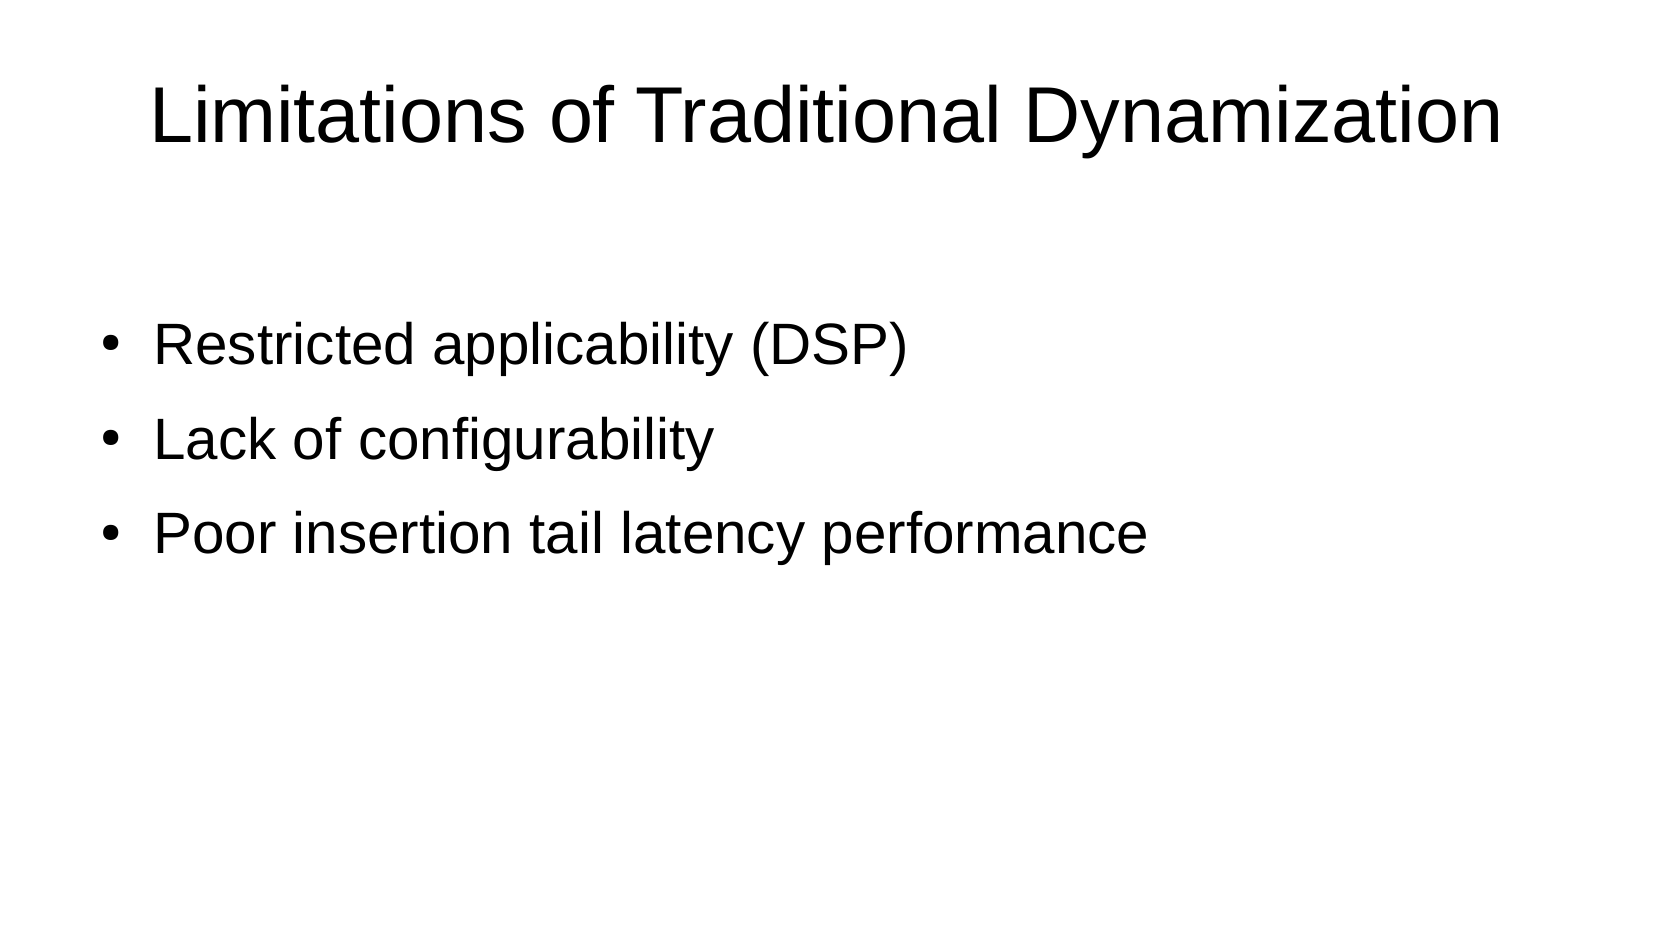

# Limitations of Traditional Dynamization
Restricted applicability (DSP)
Lack of configurability
Poor insertion tail latency performance